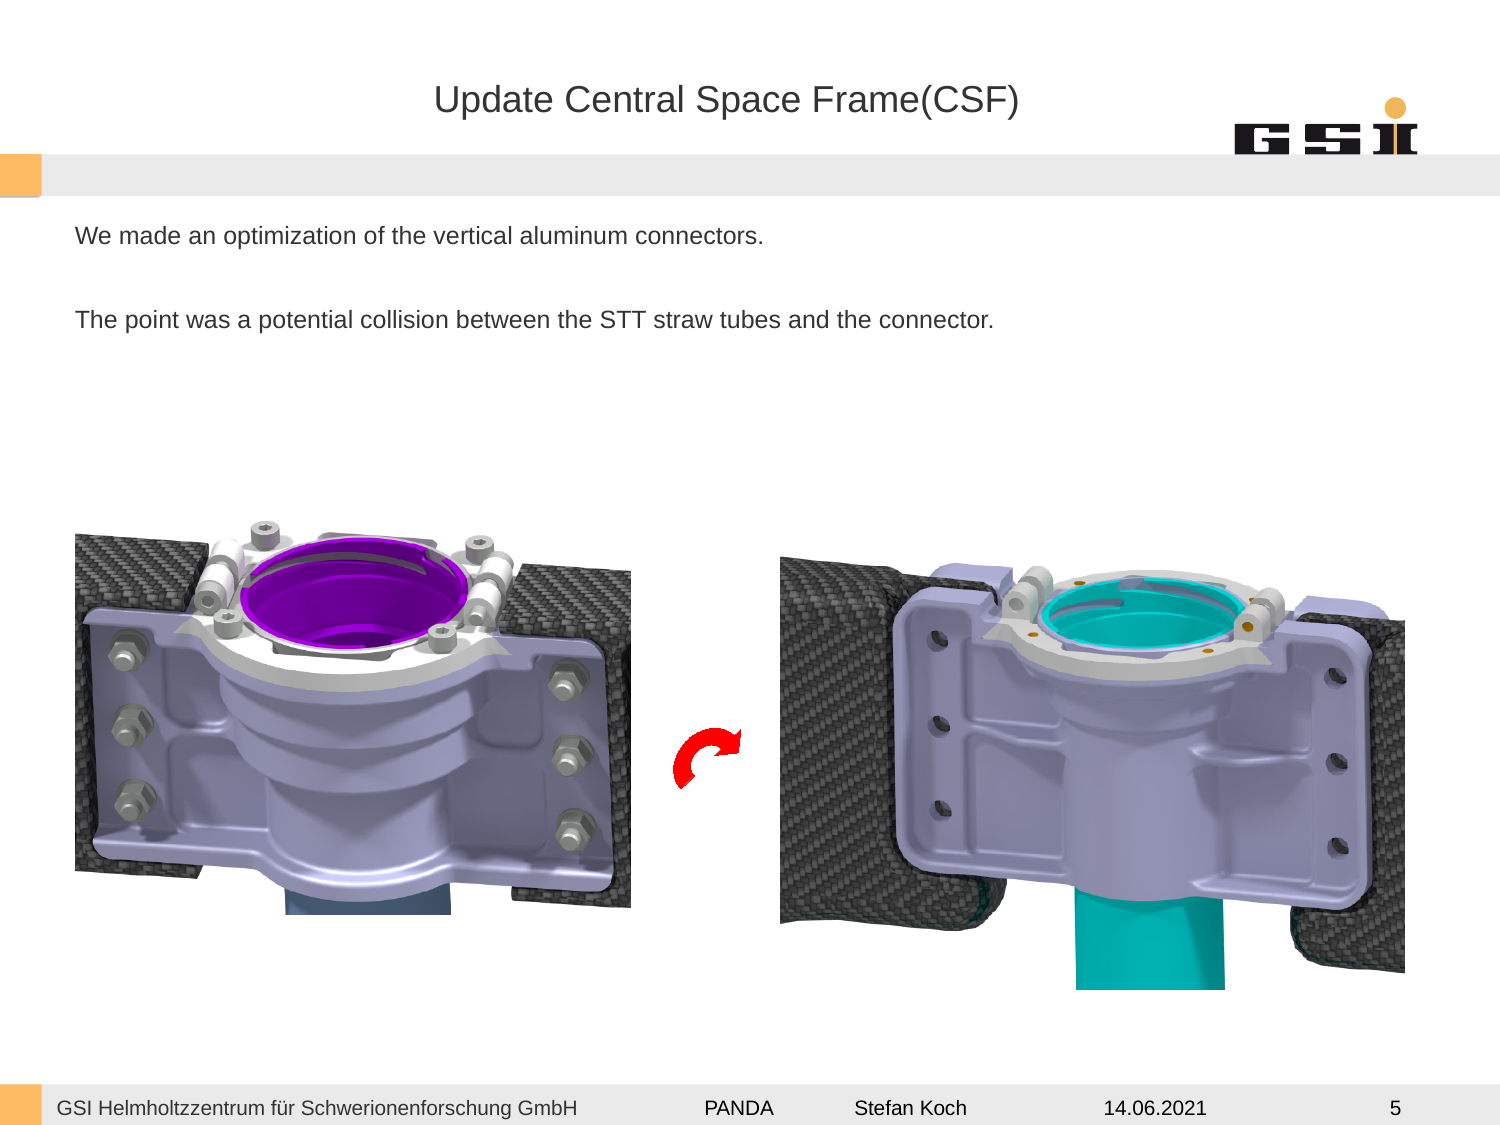

Update Central Space Frame(CSF)
We made an optimization of the vertical aluminum connectors.
The point was a potential collision between the STT straw tubes and the connector.